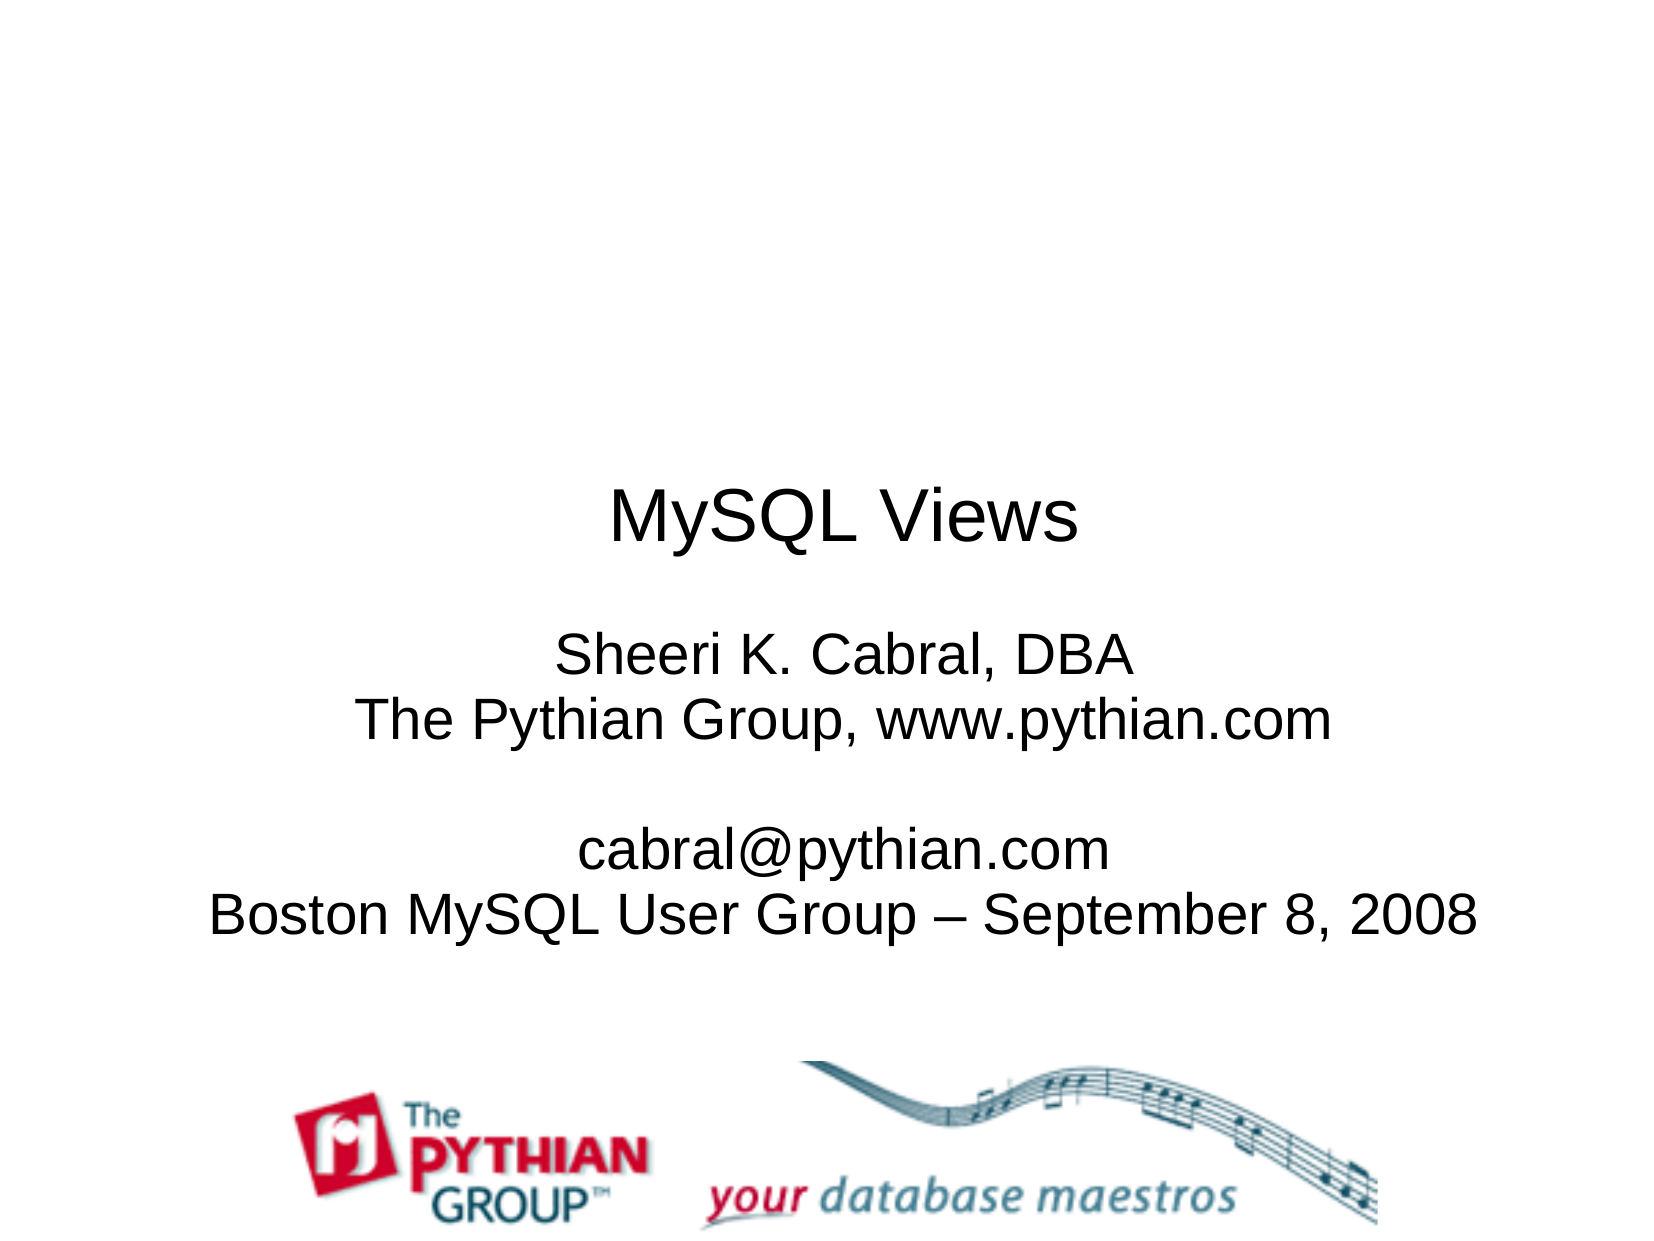

# MySQL Views
Sheeri K. Cabral, DBA
The Pythian Group, www.pythian.com
cabral@pythian.com
Boston MySQL User Group – September 8, 2008